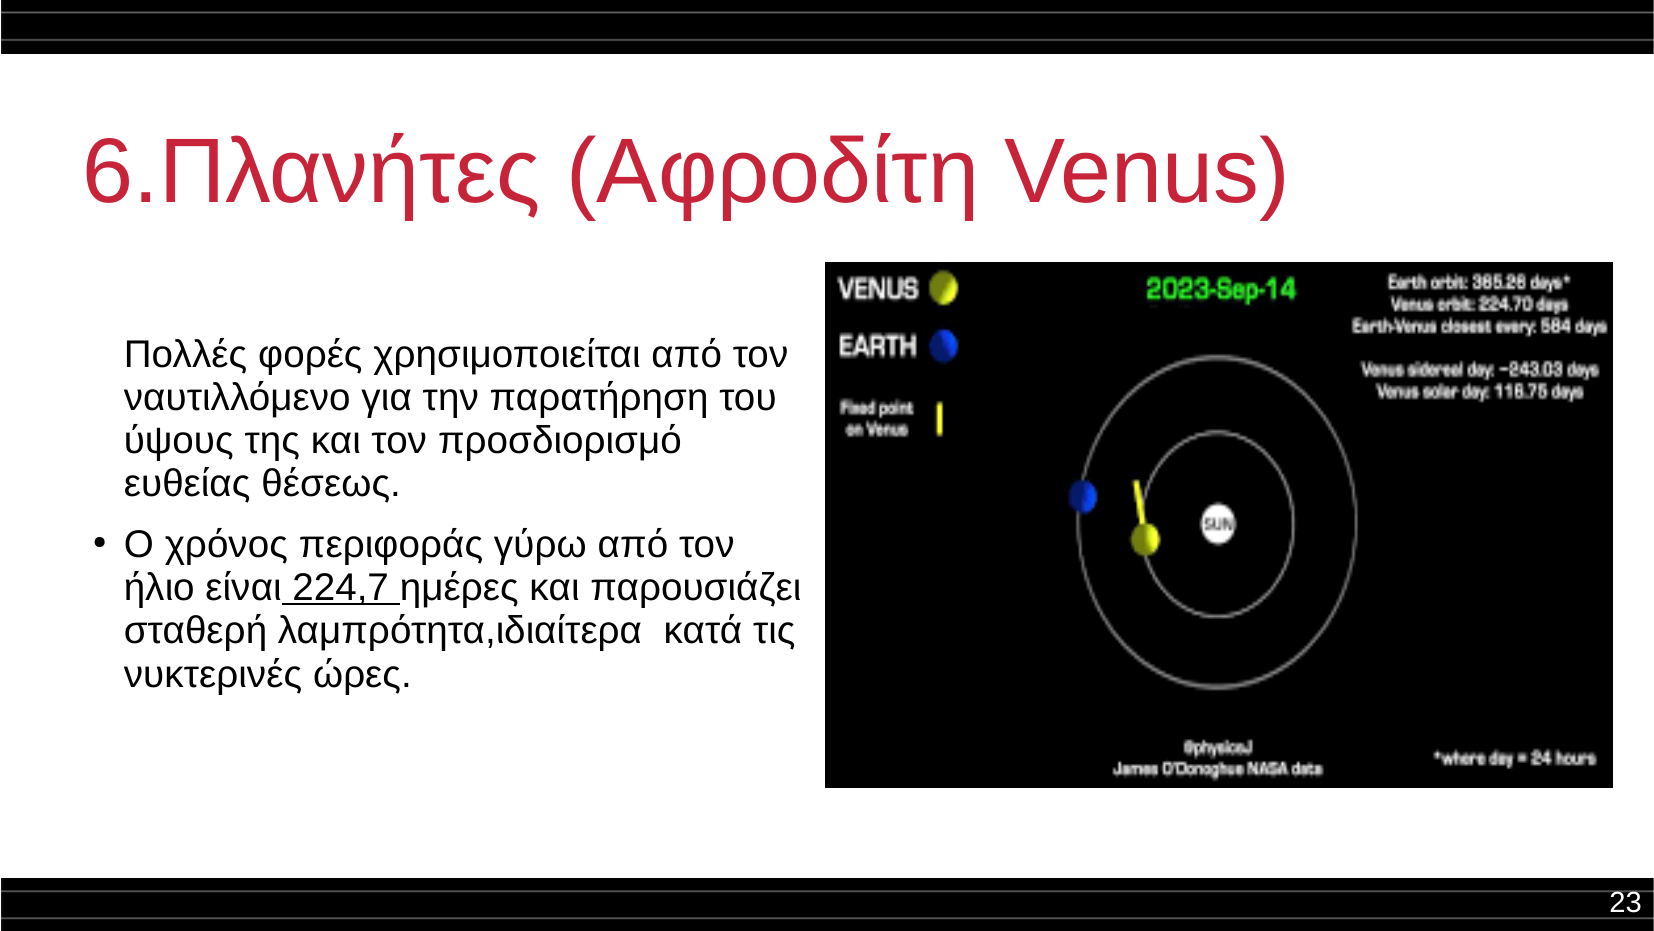

# 6.Πλανήτες (Αφροδίτη Venus)
Πολλές φορές χρησιμοποιείται από τον ναυτιλλόμενο για την παρατήρηση του ύψους της και τον προσδιορισμό ευθείας θέσεως.
Ο χρόνος περιφοράς γύρω από τον ήλιο είναι 224,7 ημέρες και παρουσιάζει σταθερή λαμπρότητα,ιδιαίτερα κατά τις νυκτερινές ώρες.